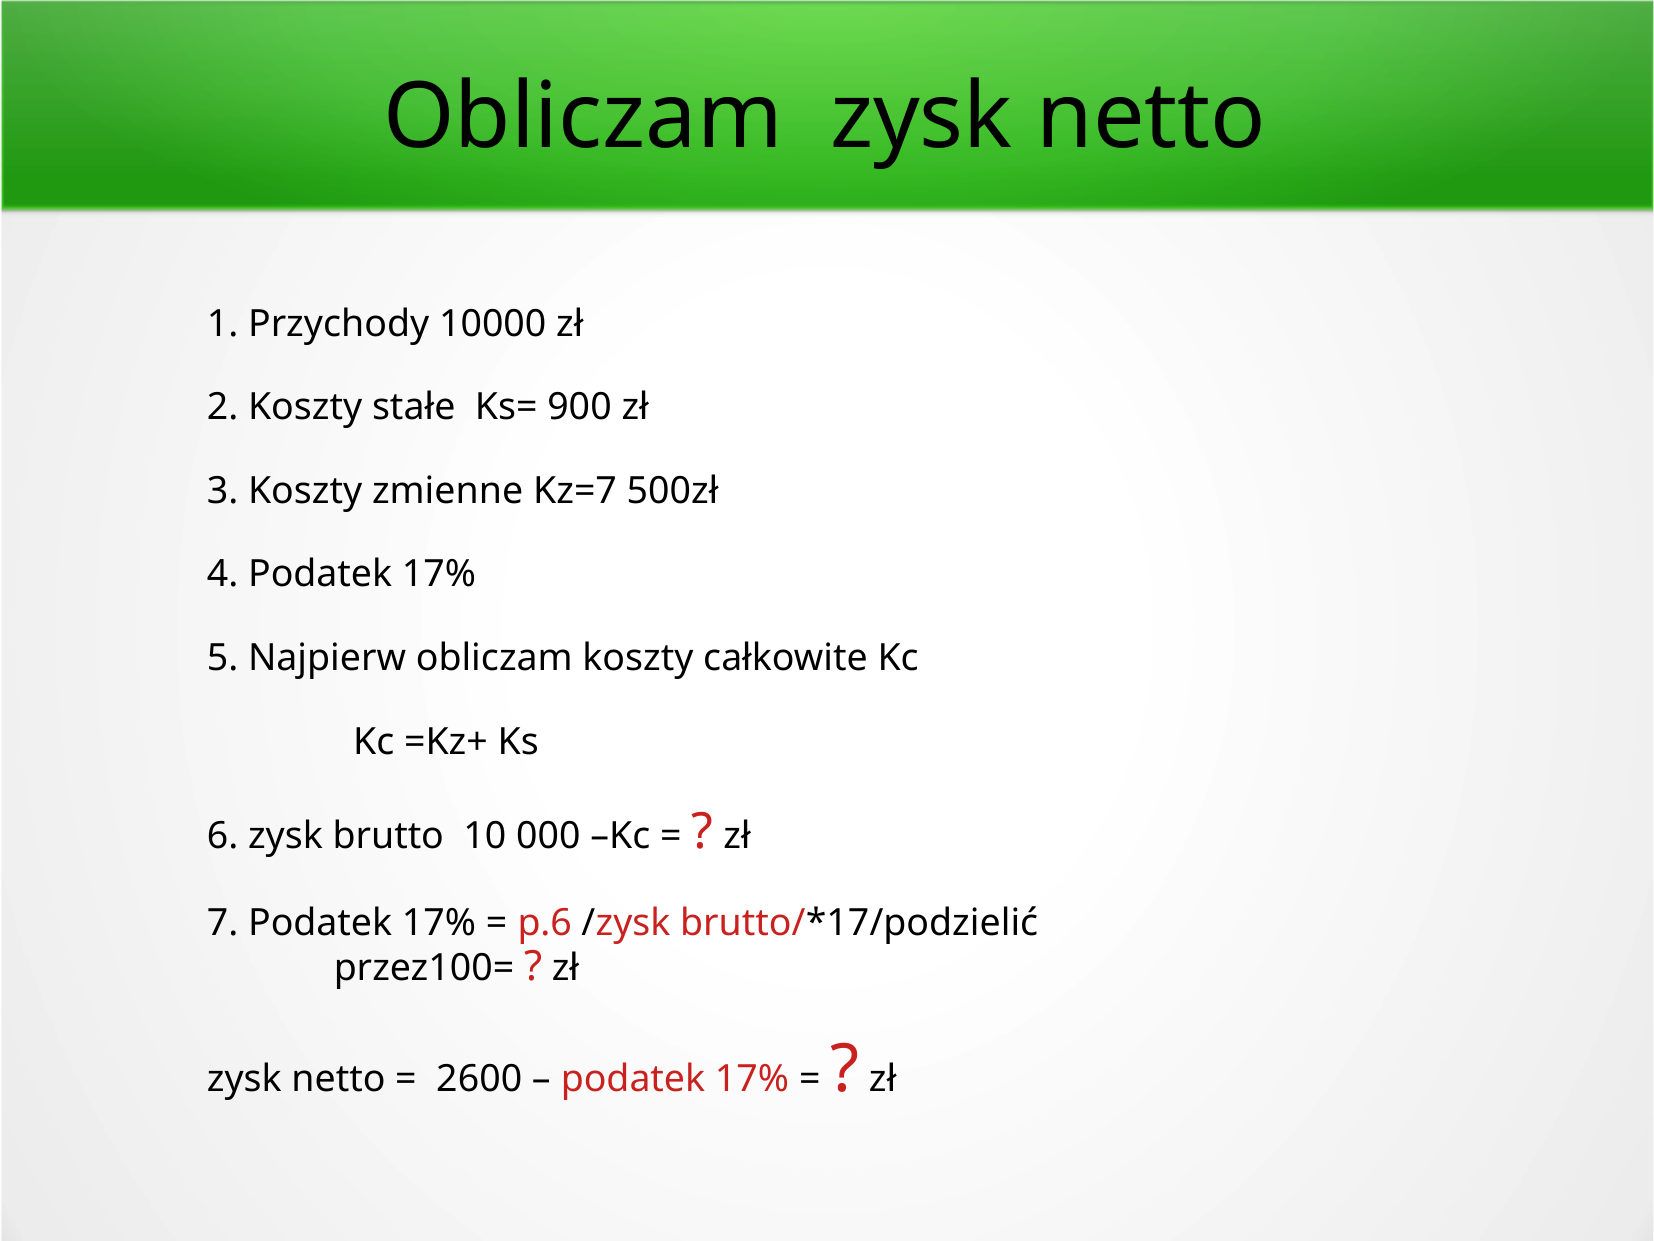

# Obliczam zysk netto
1. Przychody 10000 zł
2. Koszty stałe Ks= 900 zł
3. Koszty zmienne Kz=7 500zł
4. Podatek 17%
5. Najpierw obliczam koszty całkowite Kc
 Kc =Kz+ Ks
6. zysk brutto 10 000 –Kc = ? zł
7. Podatek 17% = p.6 /zysk brutto/*17/podzielić
 przez100= ? zł
zysk netto = 2600 – podatek 17% = ? zł